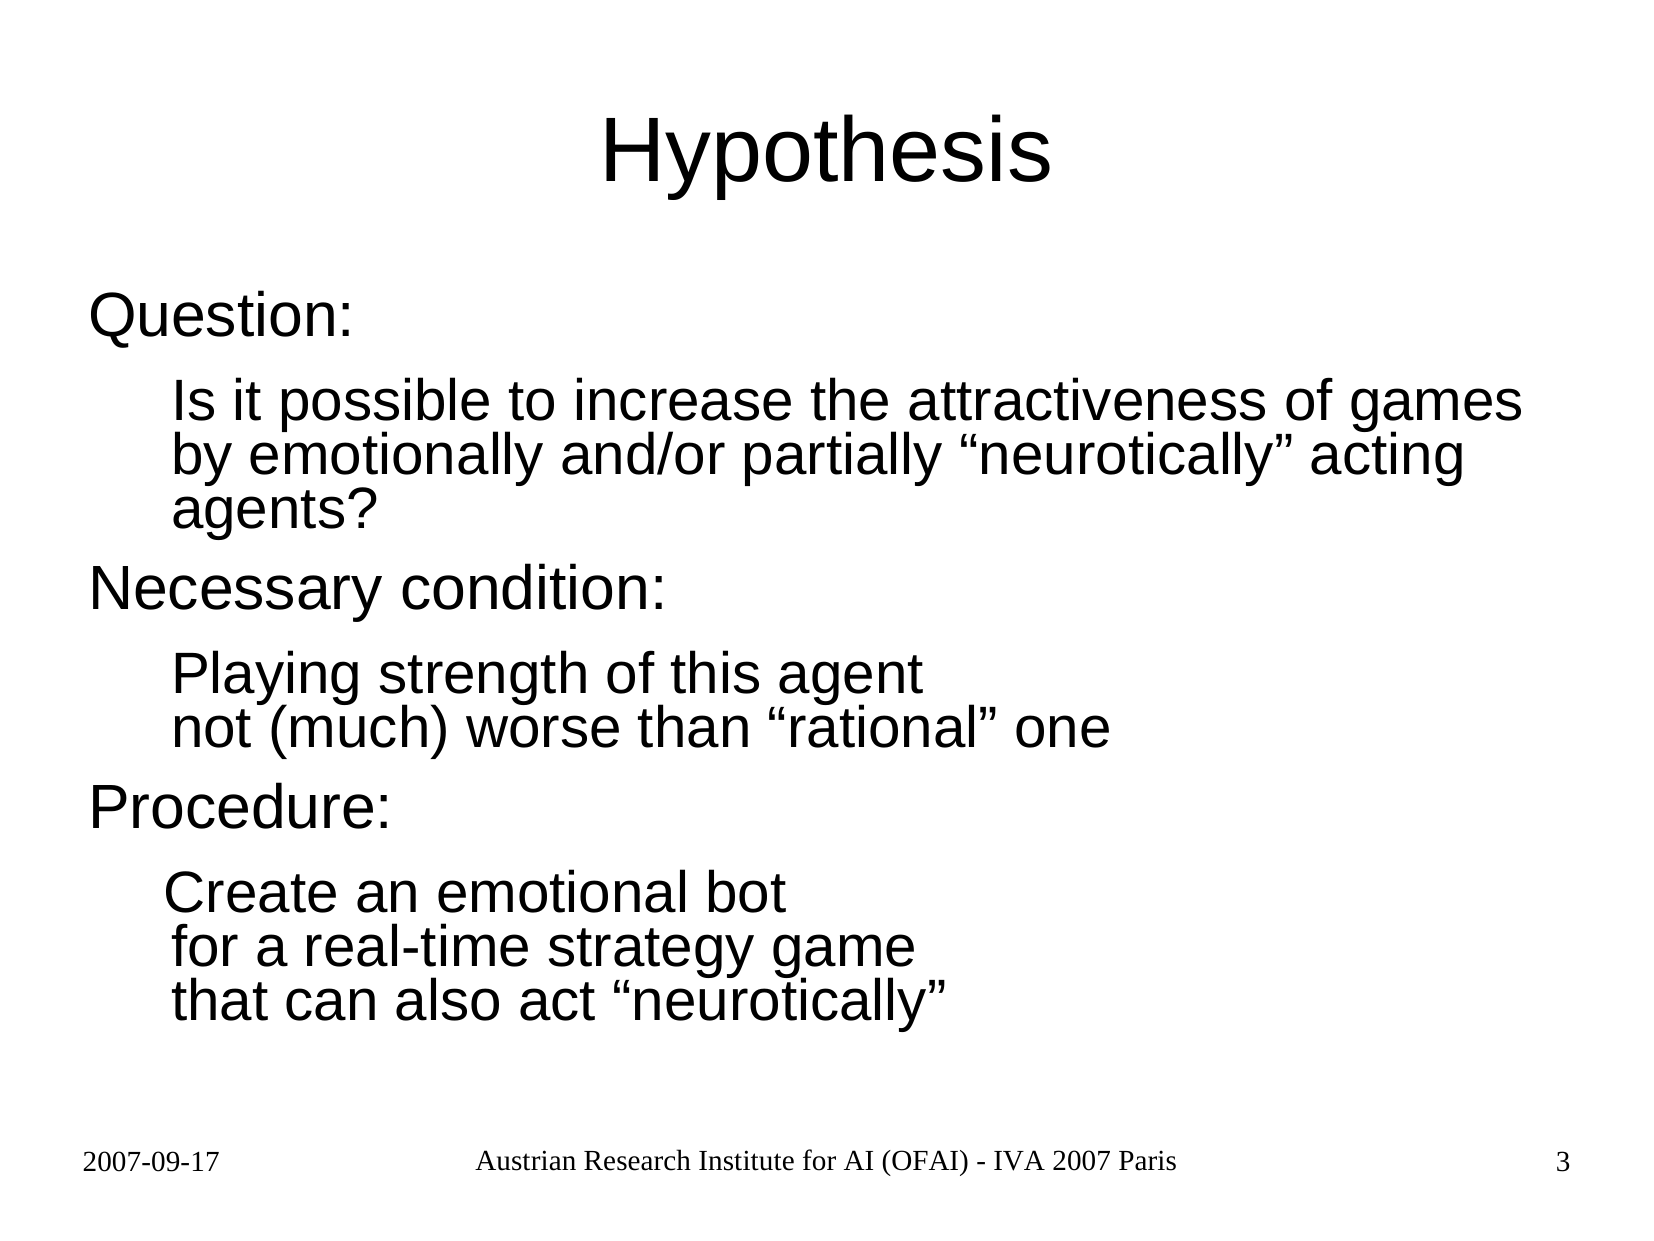

# Hypothesis
Question:
Is it possible to increase the attractiveness of games by emotionally and/or partially “neurotically” acting agents?
Necessary condition:
Playing strength of this agent
not (much) worse than “rational” one
Procedure:
Create an emotional bot
for a real-time strategy game
that can also act “neurotically”
Austrian Research Institute for AI (OFAI) - IVA 2007 Paris
2007-09-17
3